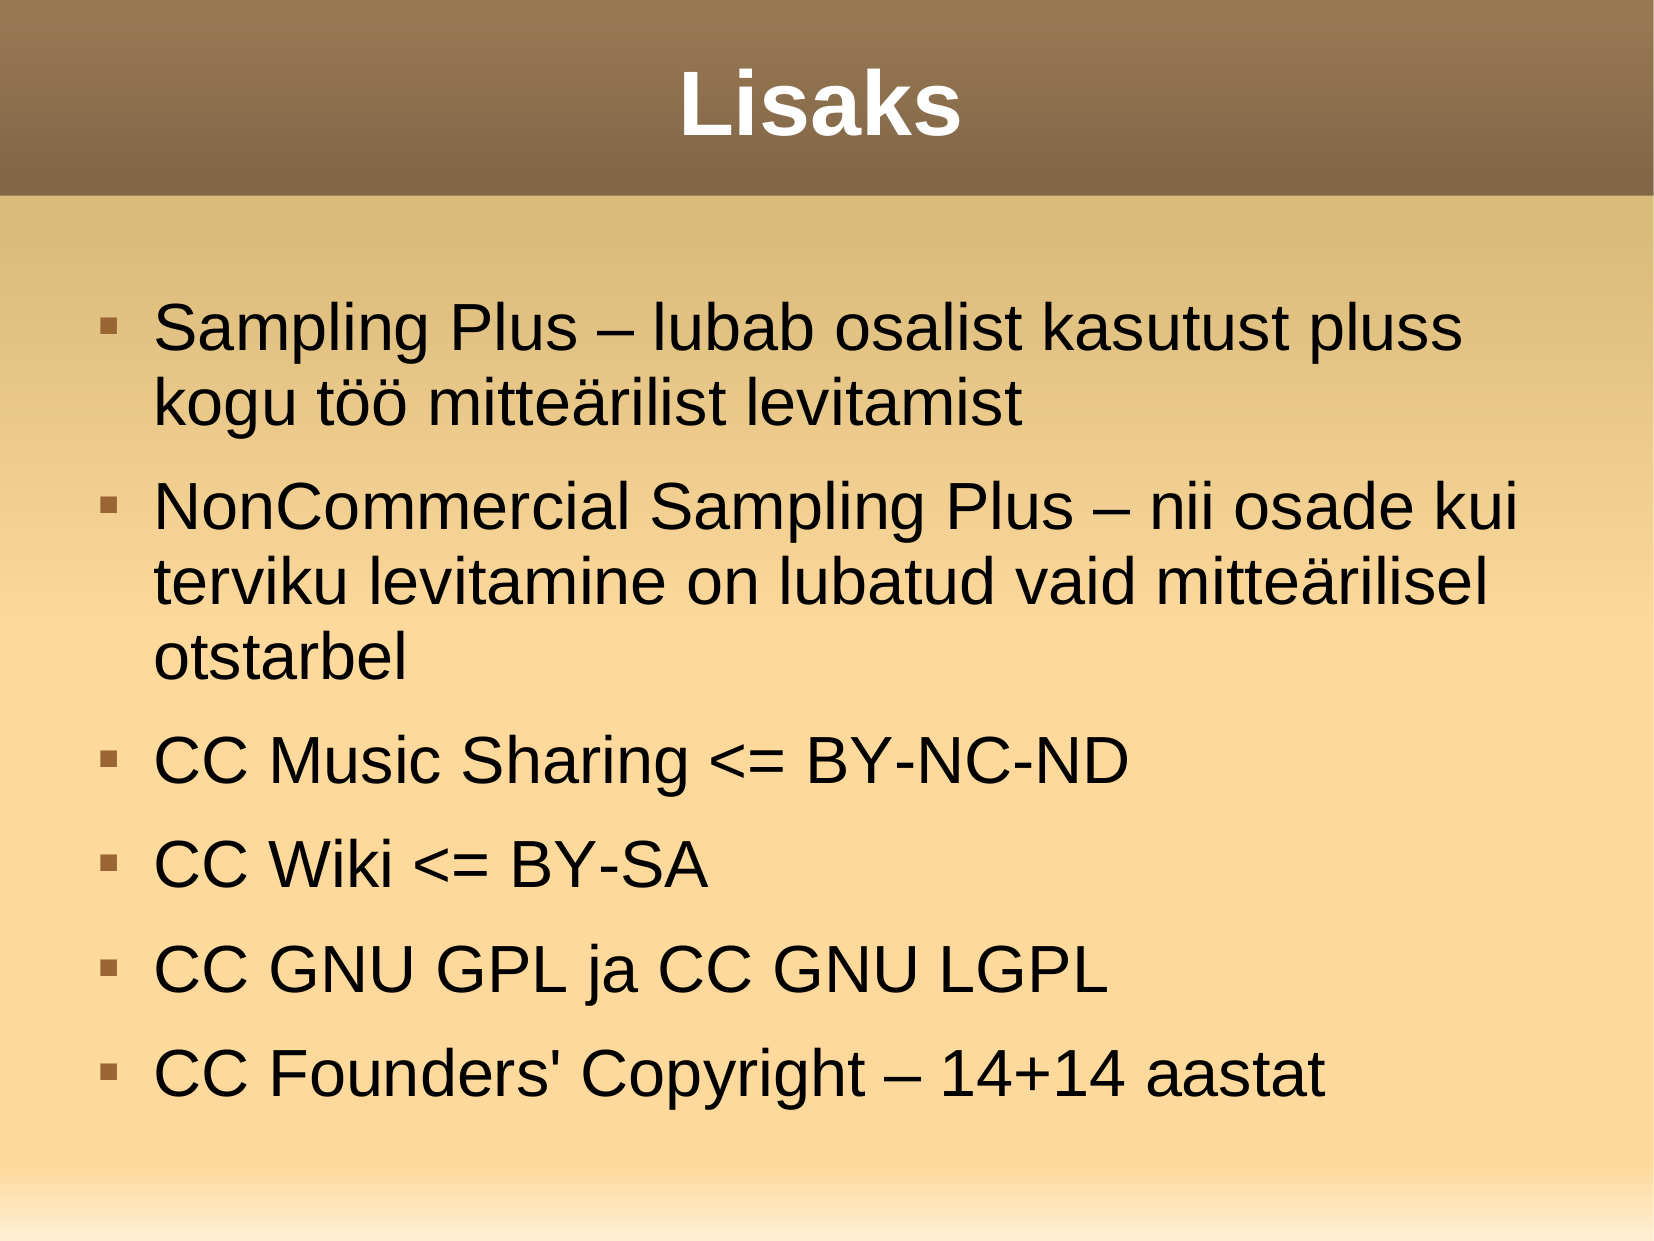

# Lisaks
Sampling Plus – lubab osalist kasutust pluss kogu töö mitteärilist levitamist
NonCommercial Sampling Plus – nii osade kui terviku levitamine on lubatud vaid mitteärilisel otstarbel
CC Music Sharing <= BY-NC-ND
CC Wiki <= BY-SA
CC GNU GPL ja CC GNU LGPL
CC Founders' Copyright – 14+14 aastat